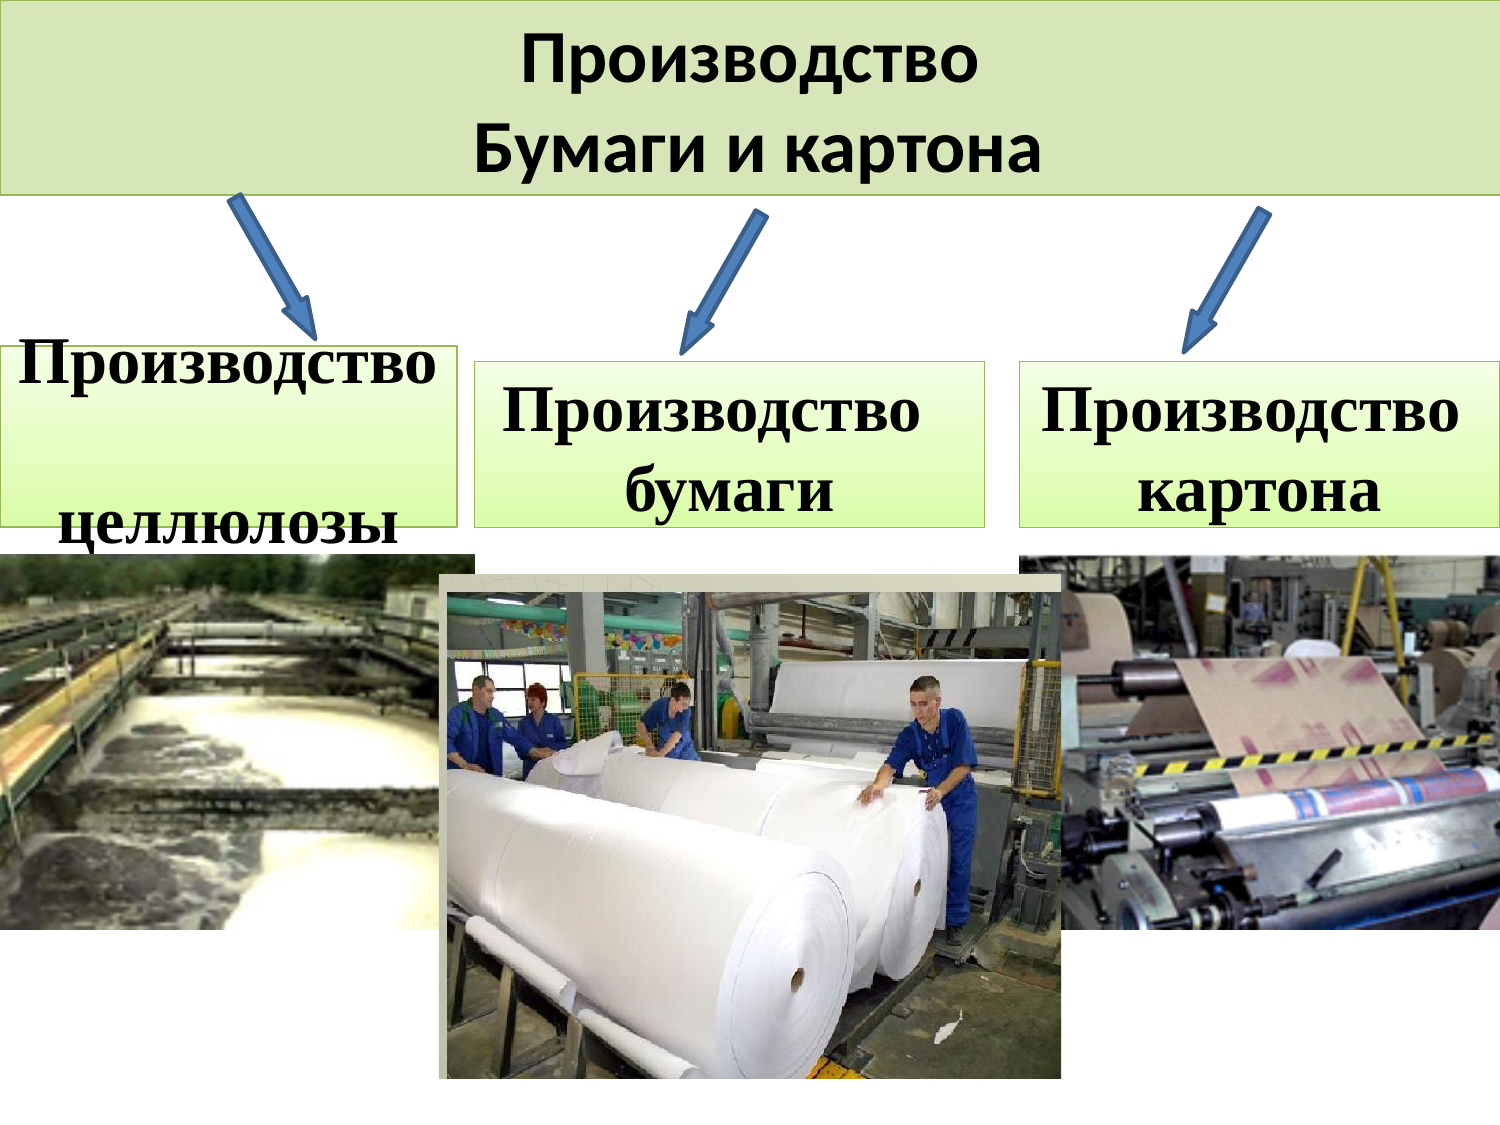

Производство
Бумаги и картона
Производство
целлюлозы
Производство
бумаги
Производство
картона